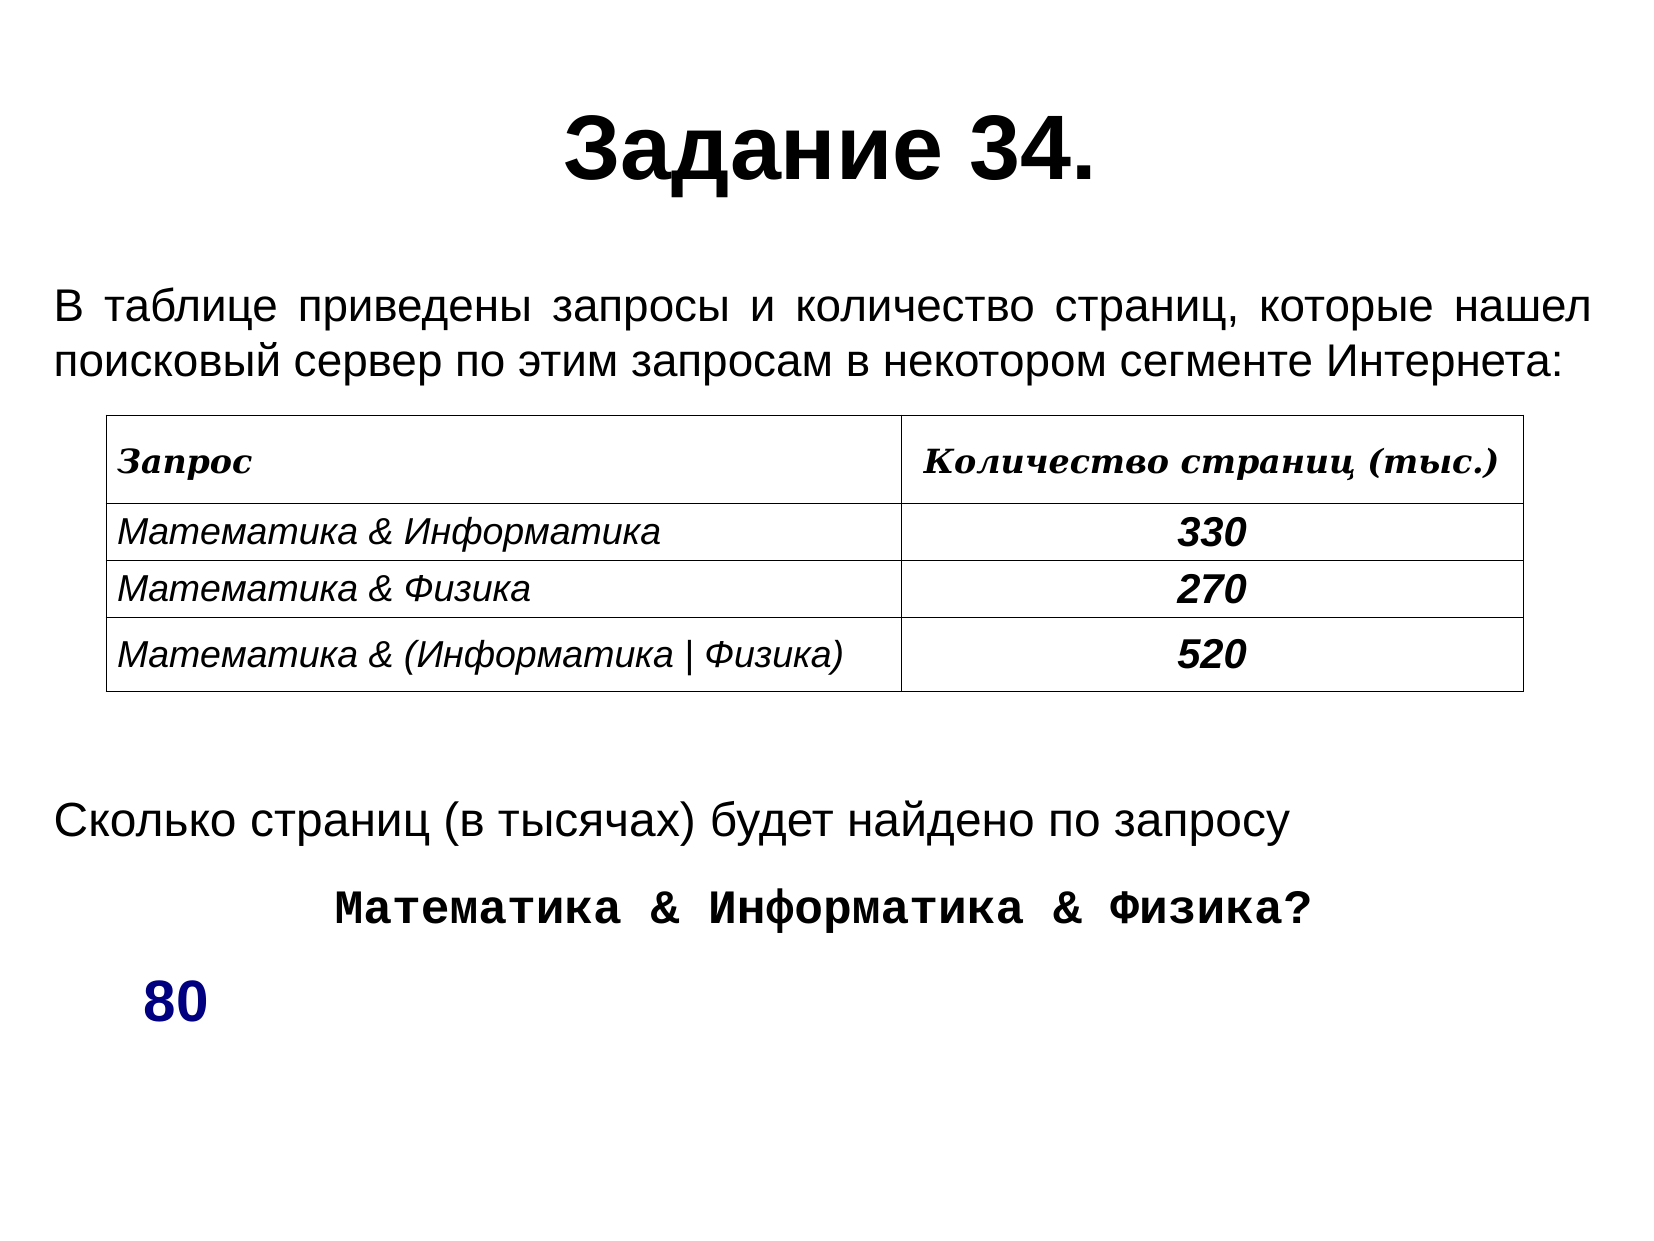

# Задание 34.
В таблице приведены запросы и количество страниц, которые нашел поисковый сервер по этим запросам в некотором сегменте Интернета:
Сколько страниц (в тысячах) будет найдено по запросу
Математика & Информатика & Физика?
 	 80
| Запрос | Количество страниц (тыс.) |
| --- | --- |
| Математика & Информатика | 330 |
| Математика & Физика | 270 |
| Математика & (Информатика | Физика) | 520 |